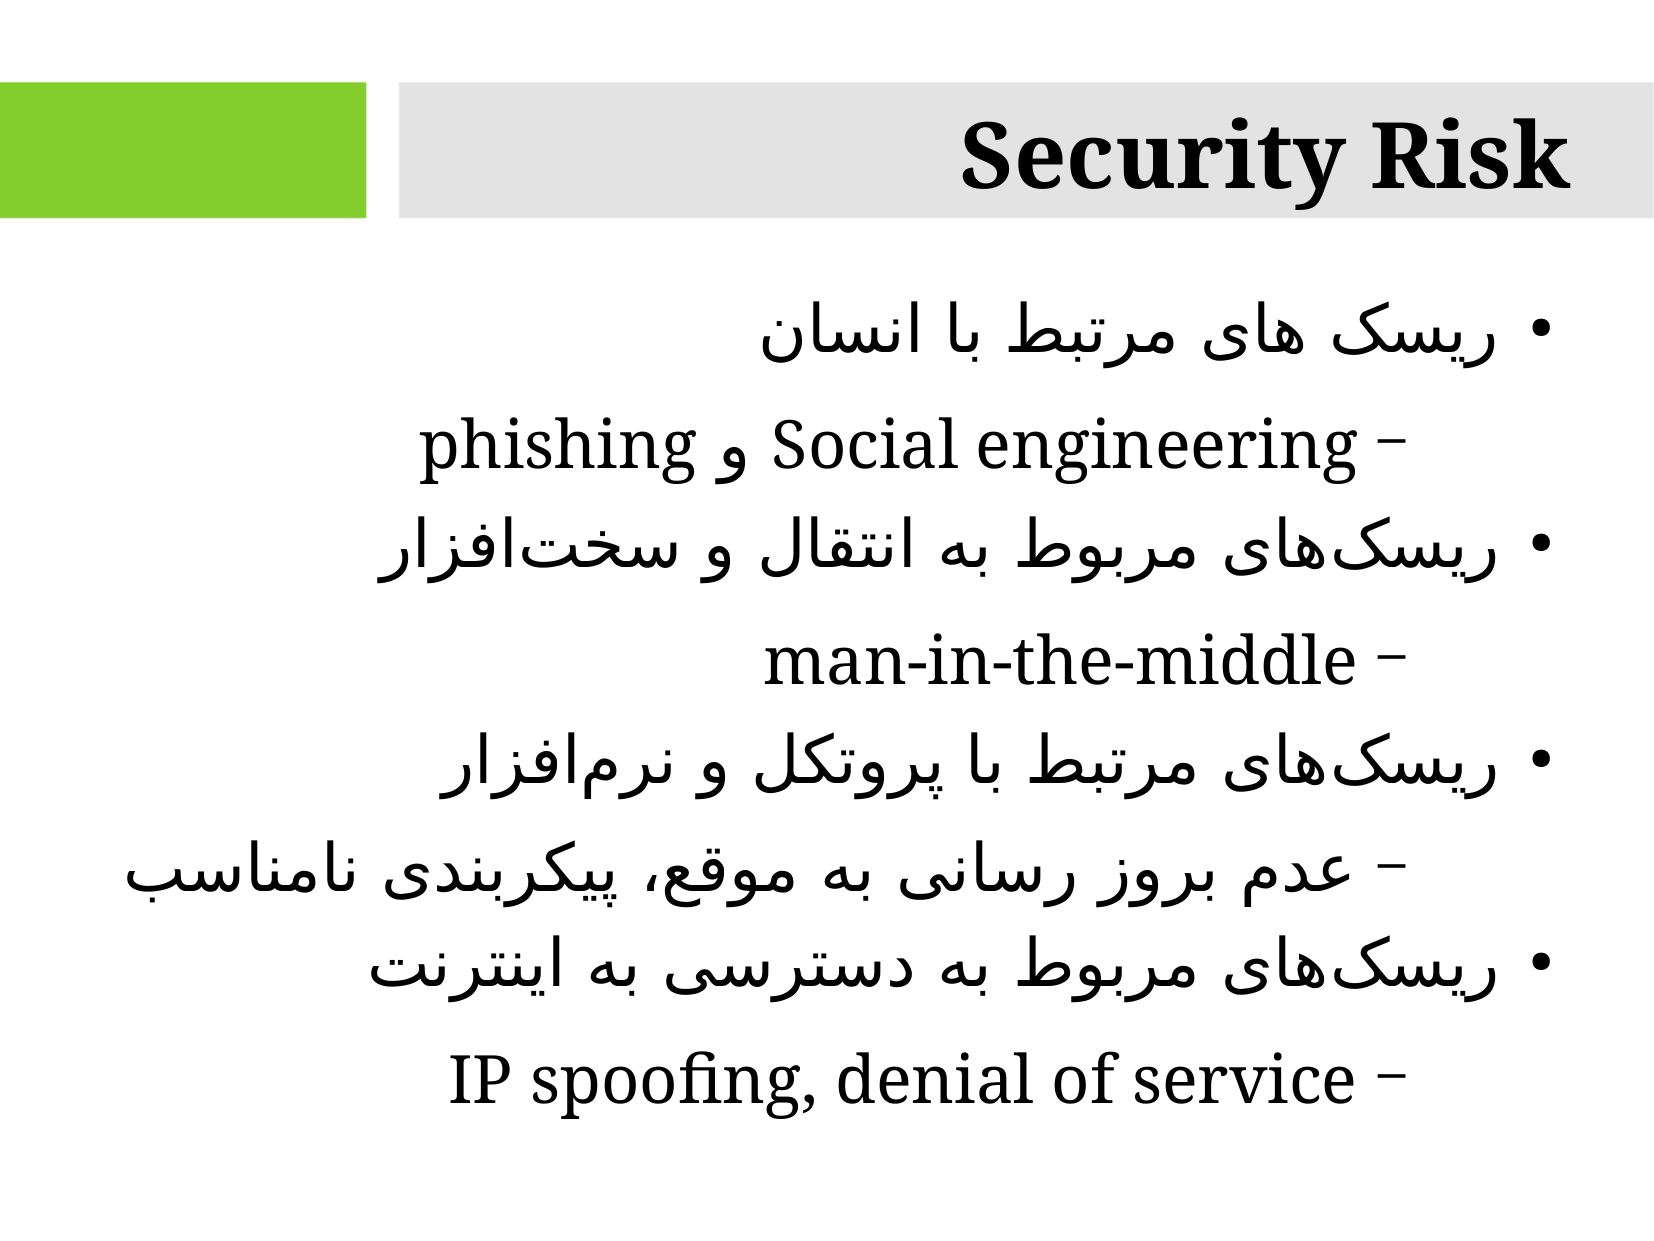

# Security Risk
ریسک های مرتبط با انسان
Social engineering و phishing
ریسک‌های مربوط به انتقال و سخت‌افزار
man-in-the-middle
ریسک‌های مرتبط با پروتکل و نرم‌افزار
عدم بروز رسانی به موقع، پیکربندی نامناسب
ریسک‌های مربوط به دسترسی به اینترنت
IP spoofing, denial of service